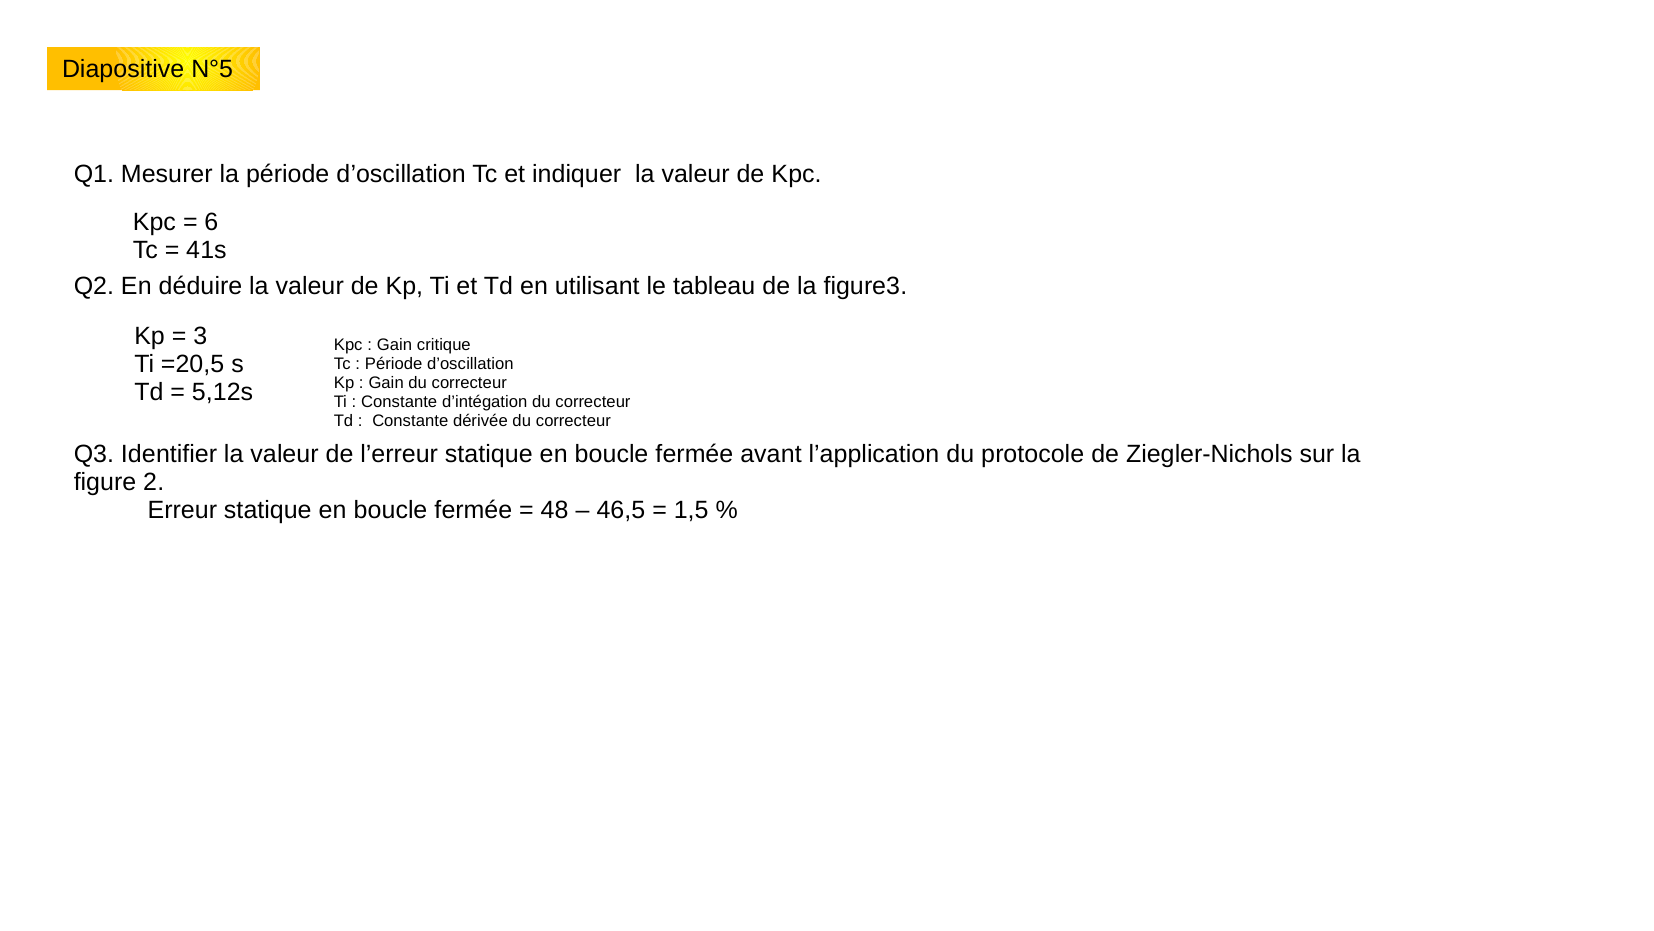

Diapositive N°5
Q1. Mesurer la période d’oscillation Tc et indiquer la valeur de Kpc.
Q2. En déduire la valeur de Kp, Ti et Td en utilisant le tableau de la figure3.
Q3. Identifier la valeur de l’erreur statique en boucle fermée avant l’application du protocole de Ziegler-Nichols sur la figure 2.
	Erreur statique en boucle fermée = 48 – 46,5 = 1,5 %
Kpc = 6
Tc = 41s
Kp = 3
Ti =20,5 s
Td = 5,12s
Kpc : Gain critique
Tc : Période d’oscillation
Kp : Gain du correcteur
Ti : Constante d’intégation du correcteur
Td : Constante dérivée du correcteur